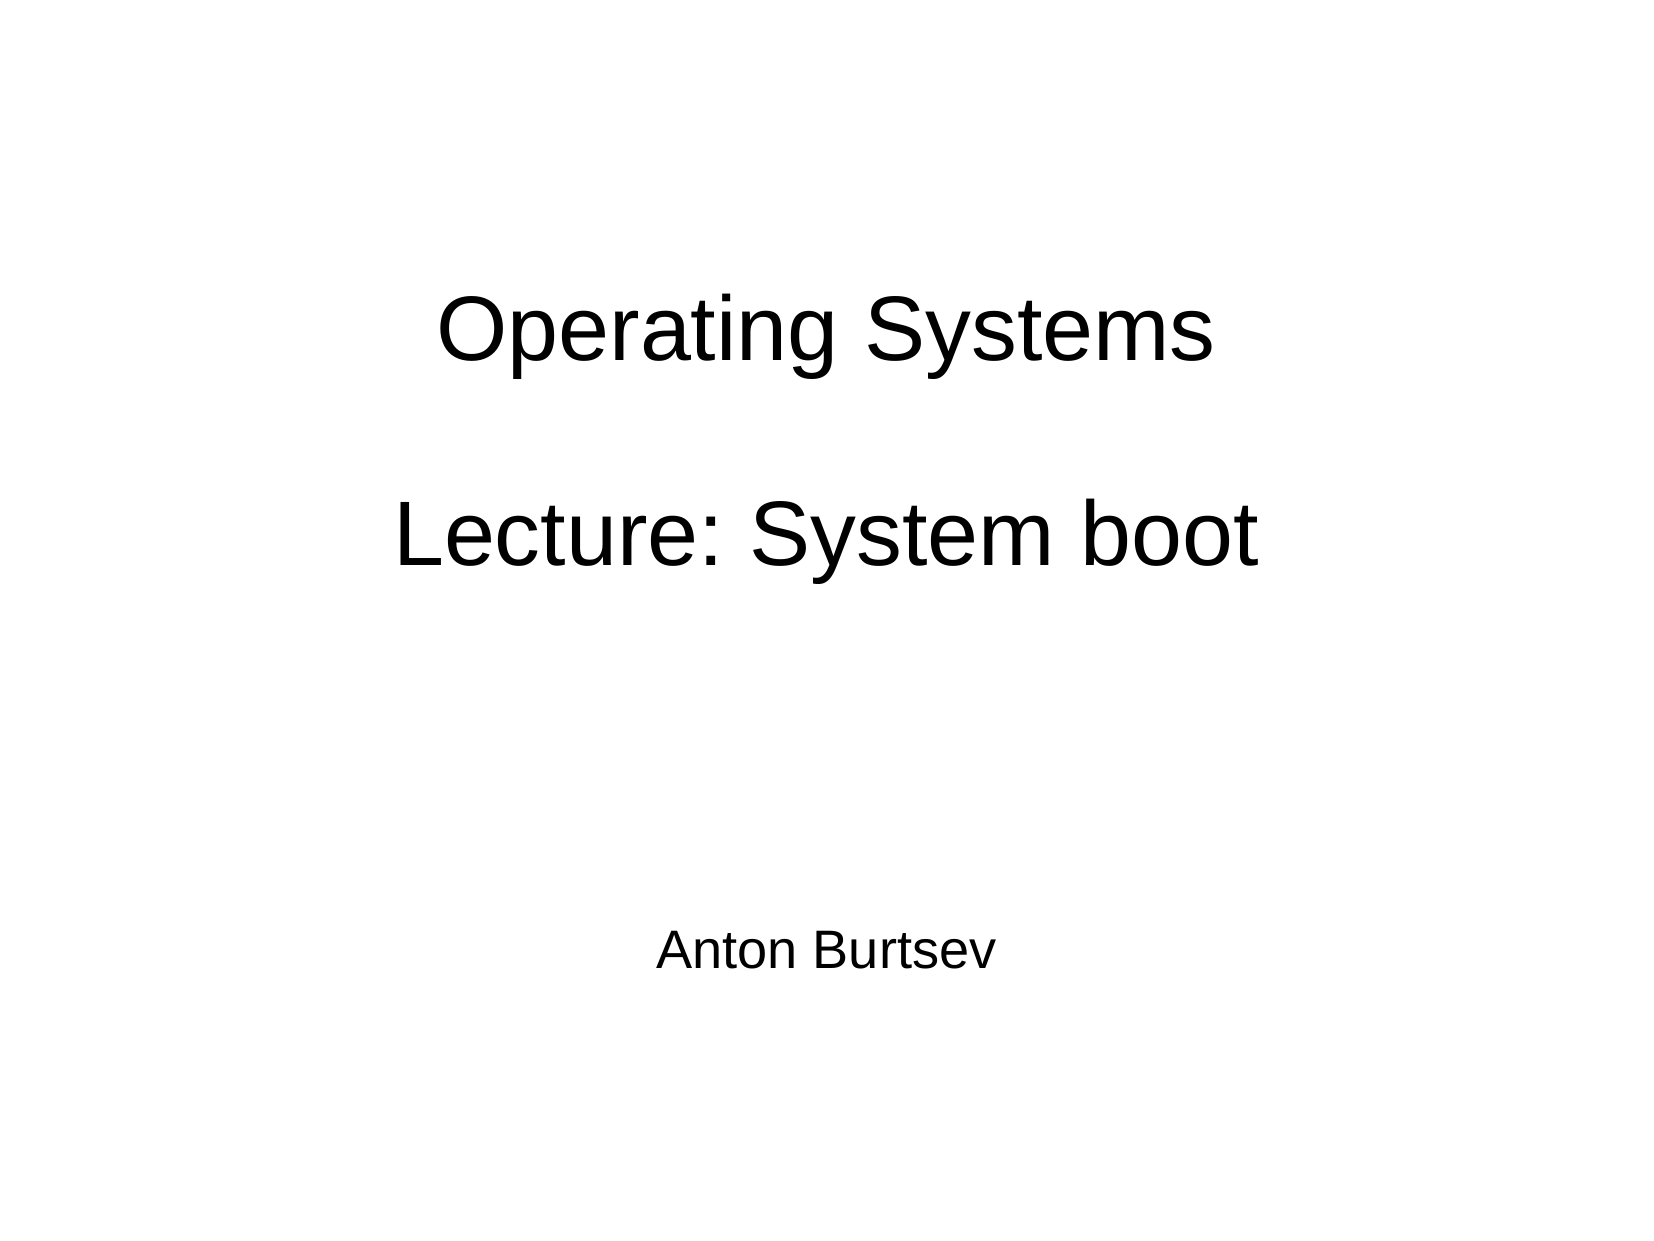

# Operating Systems Lecture: System boot
Anton Burtsev